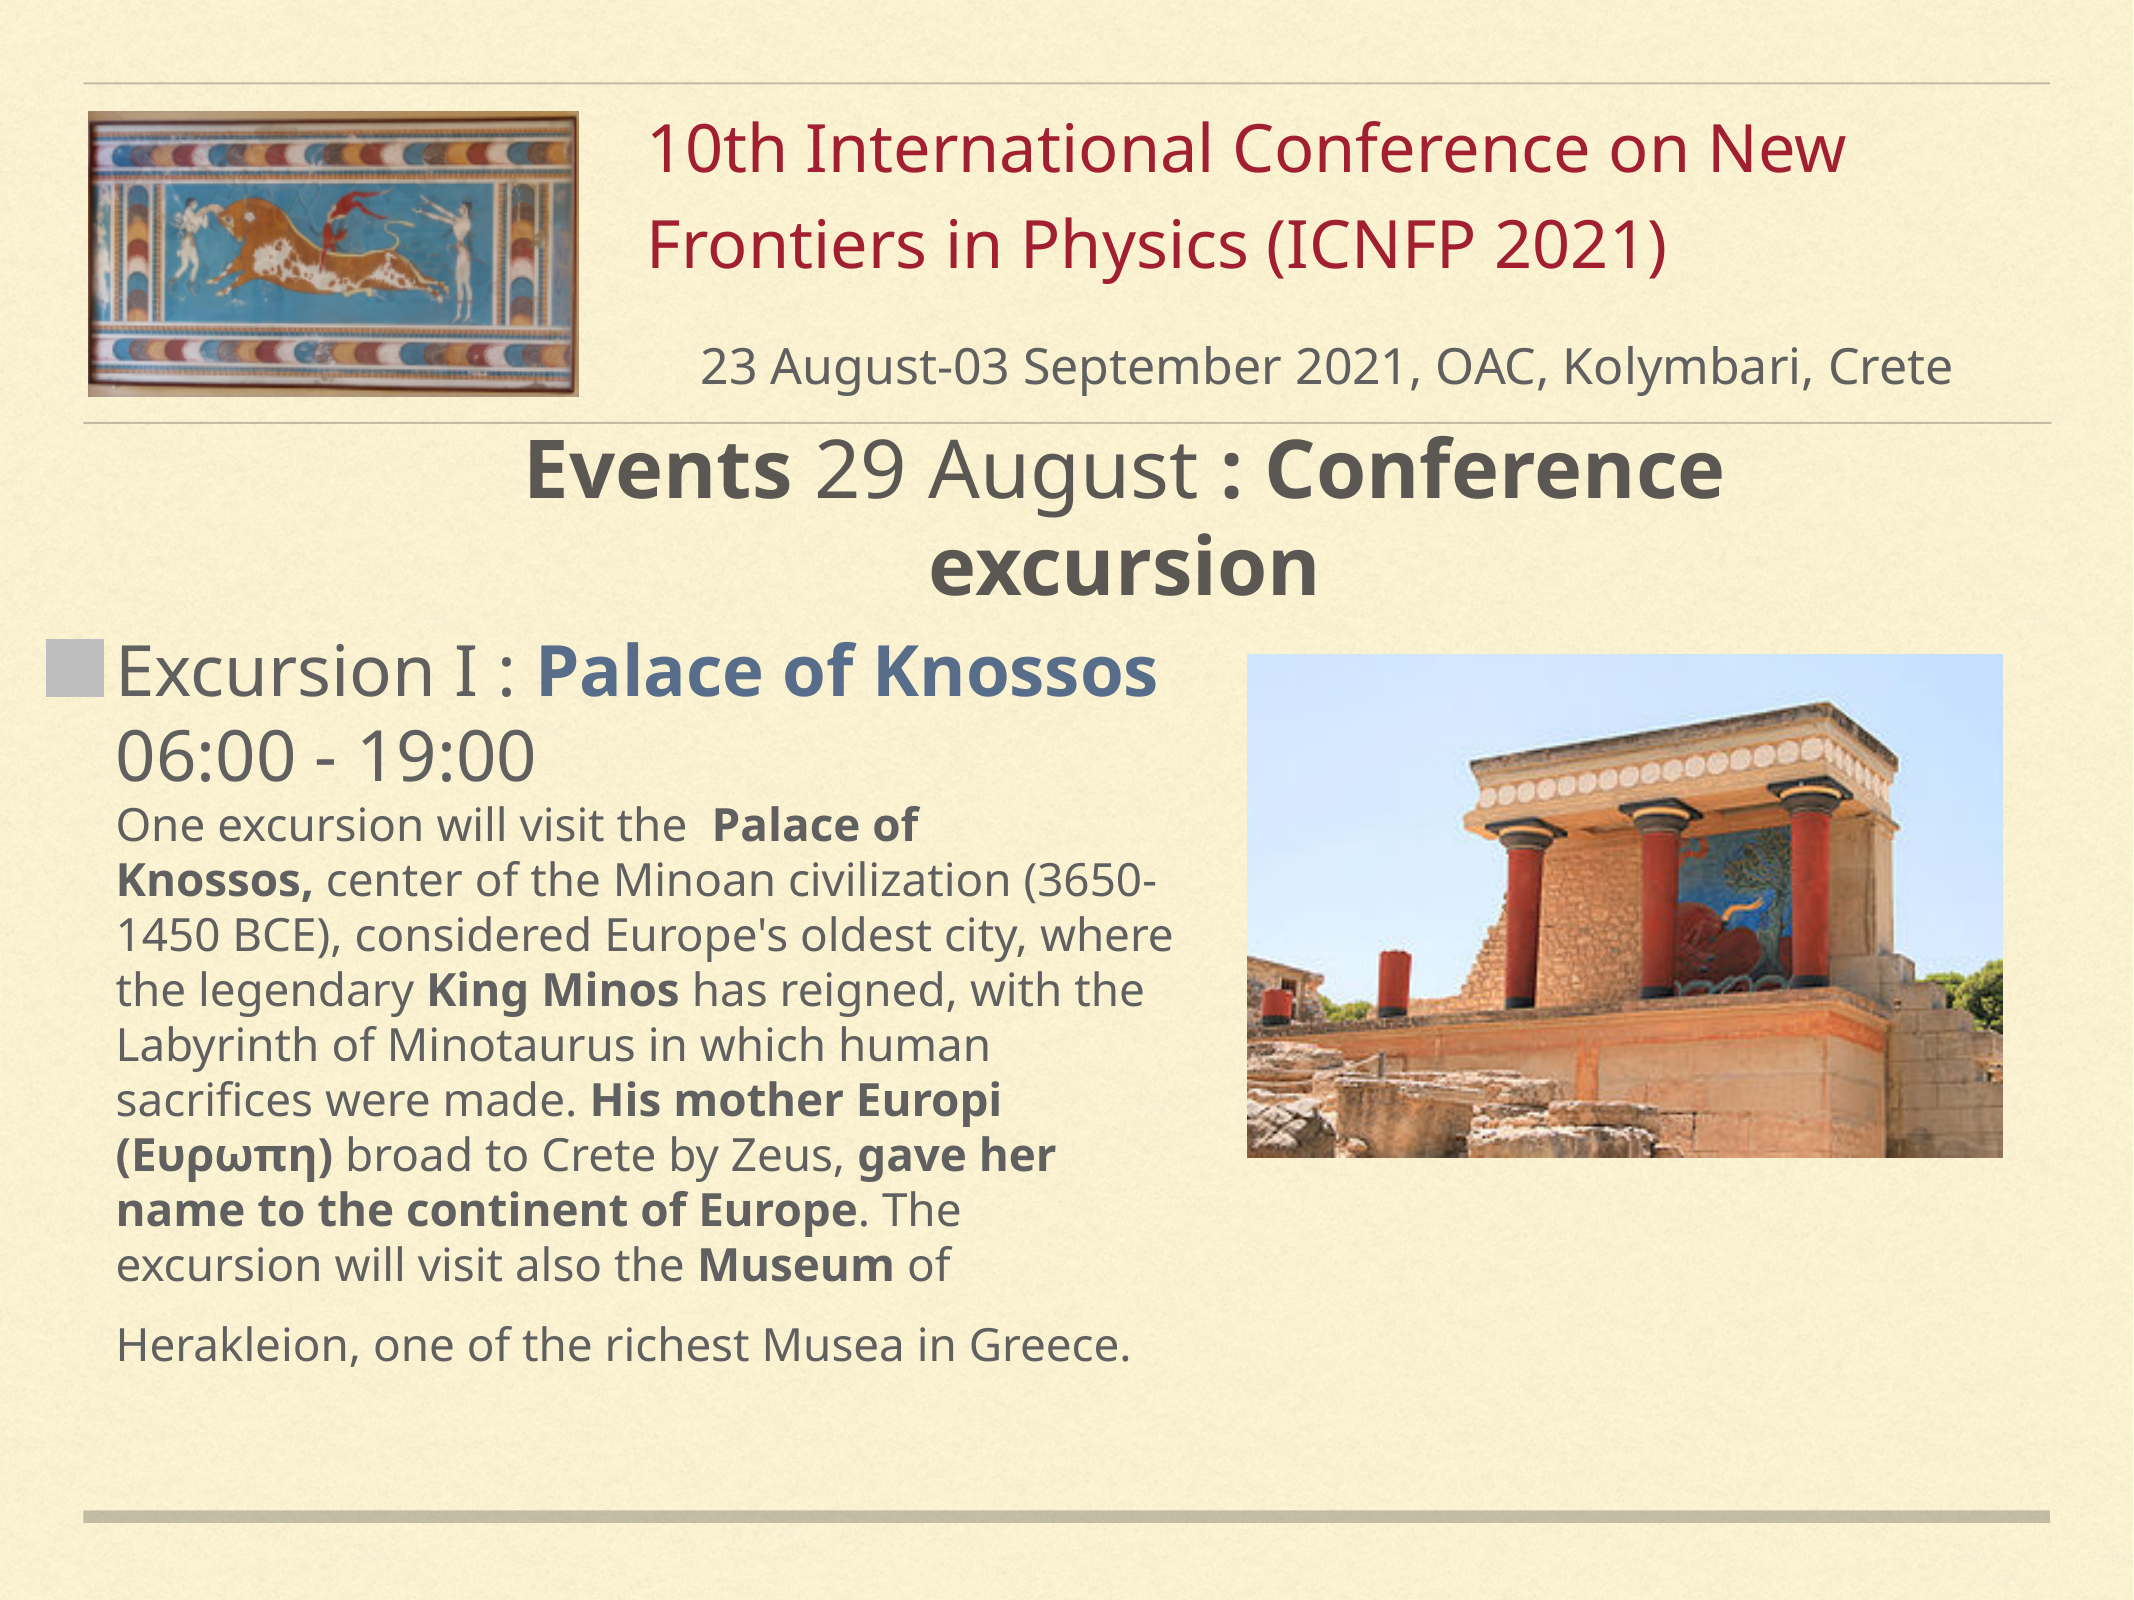

# 10th International Conference on New Frontiers in Physics (ICNFP 2021)
23 August-03 September 2021, OAC, Kolymbari, Crete
Events 29 August : Conference excursion
Excursion I : Palace of Knossos 06:00 - 19:00  One excursion will visit the  Palace of Knossos, center of the Minoan civilization (3650-1450 BCE), considered Europe's oldest city, where the legendary King Minos has reigned, with the Labyrinth of Minotaurus in which human sacrifices were made. His mother Europi (Ευρωπη) broad to Crete by Zeus, gave her name to the continent of Europe. The excursion will visit also the Museum of Herakleion, one of the richest Musea in Greece.